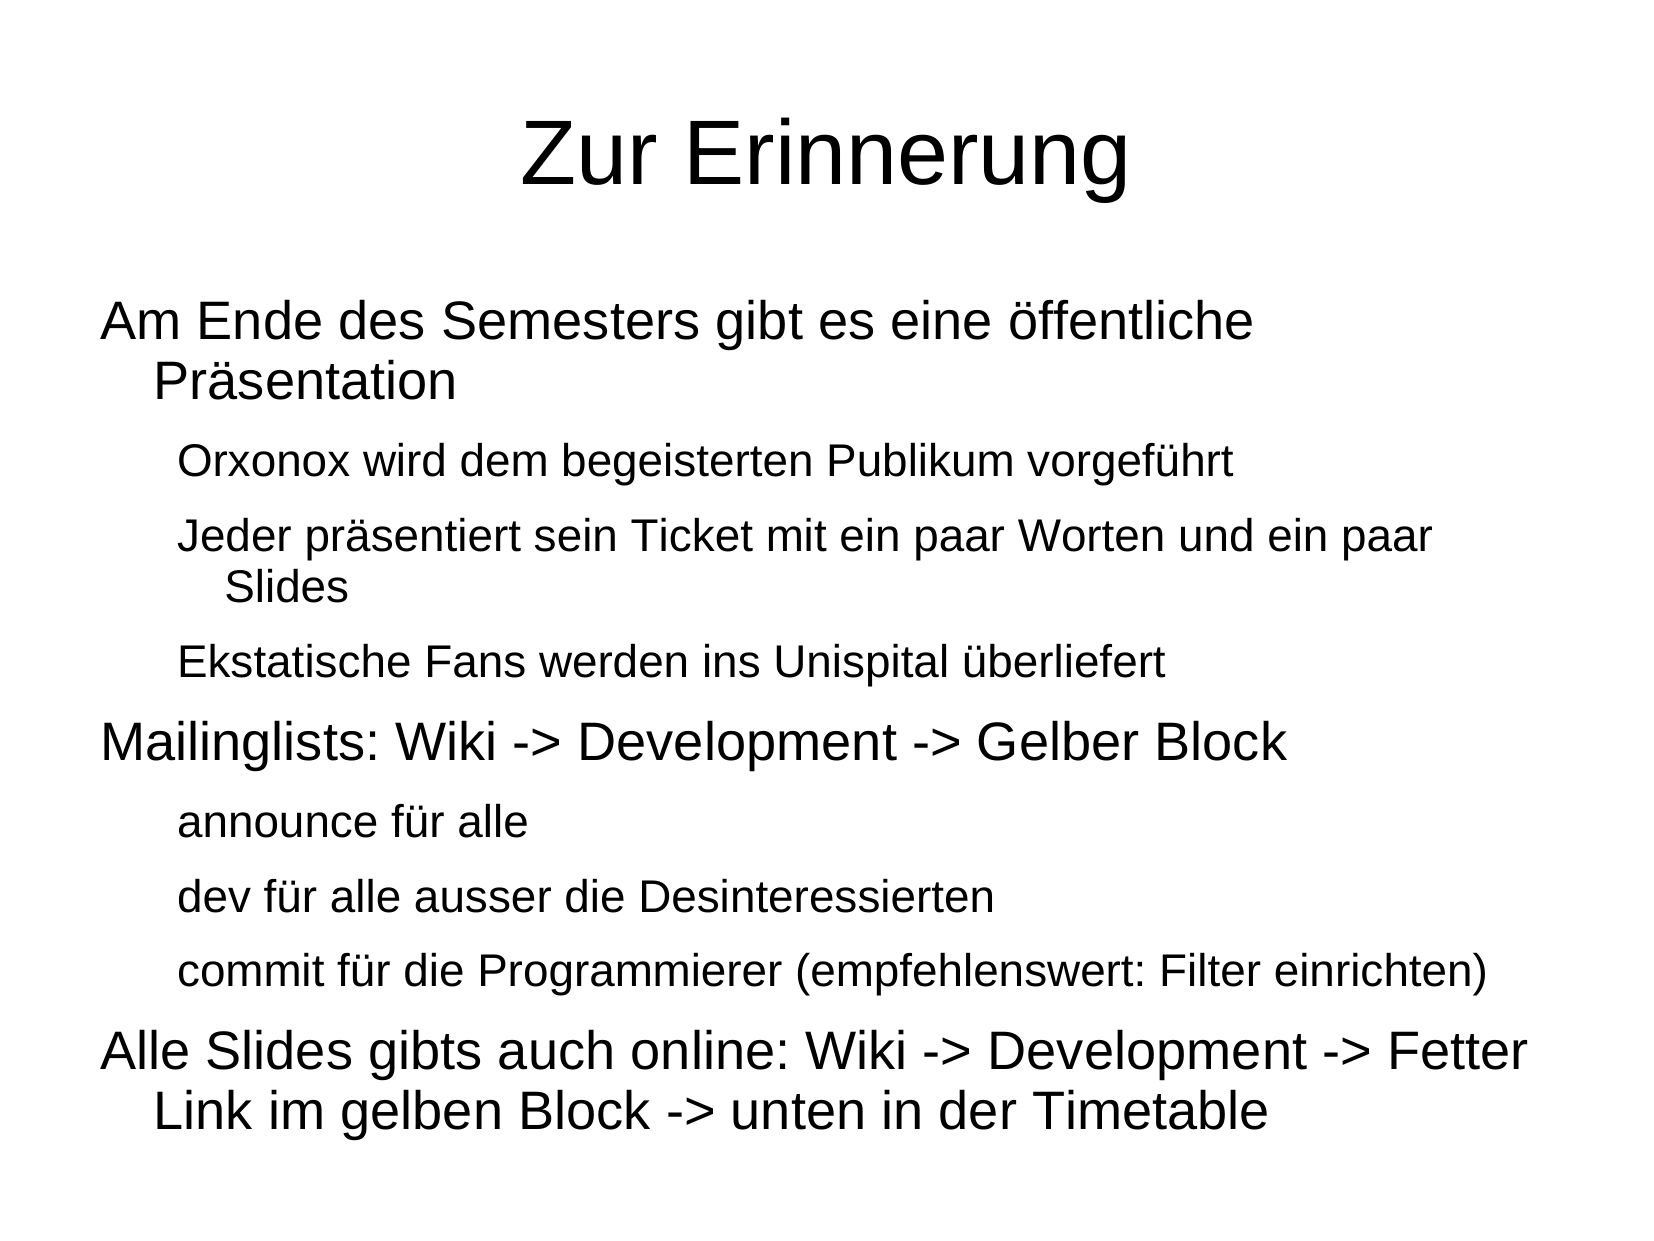

# Zur Erinnerung
Am Ende des Semesters gibt es eine öffentliche Präsentation
Orxonox wird dem begeisterten Publikum vorgeführt
Jeder präsentiert sein Ticket mit ein paar Worten und ein paar Slides
Ekstatische Fans werden ins Unispital überliefert
Mailinglists: Wiki -> Development -> Gelber Block
announce für alle
dev für alle ausser die Desinteressierten
commit für die Programmierer (empfehlenswert: Filter einrichten)
Alle Slides gibts auch online: Wiki -> Development -> Fetter Link im gelben Block -> unten in der Timetable